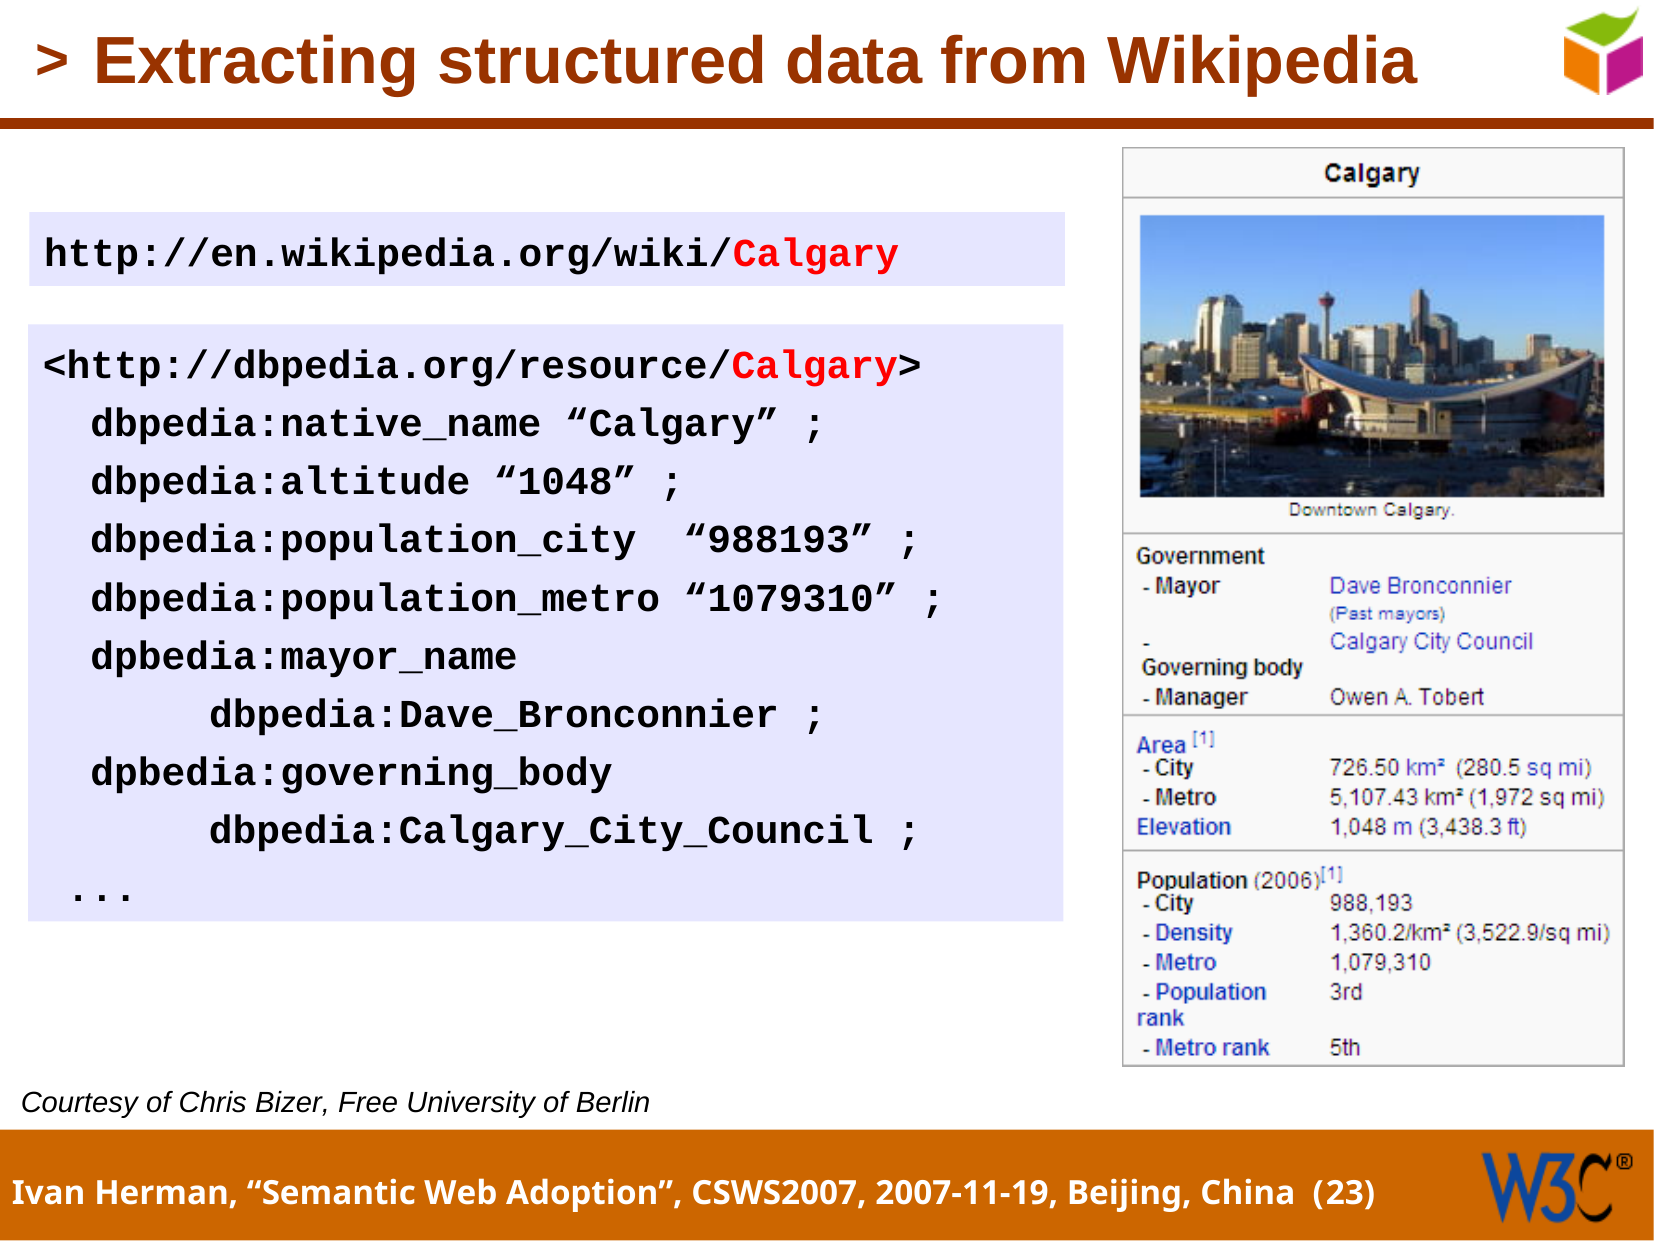

# Extracting structured data from Wikipedia
http://en.wikipedia.org/wiki/Calgary
<http://dbpedia.org/resource/Calgary>
 dbpedia:native_name “Calgary” ;
 dbpedia:altitude “1048” ;
 dbpedia:population_city “988193” ;
 dbpedia:population_metro “1079310” ;
 dpbedia:mayor_name
 dbpedia:Dave_Bronconnier ;
 dpbedia:governing_body
 dbpedia:Calgary_City_Council ;
 ...
Courtesy of Chris Bizer, Free University of Berlin